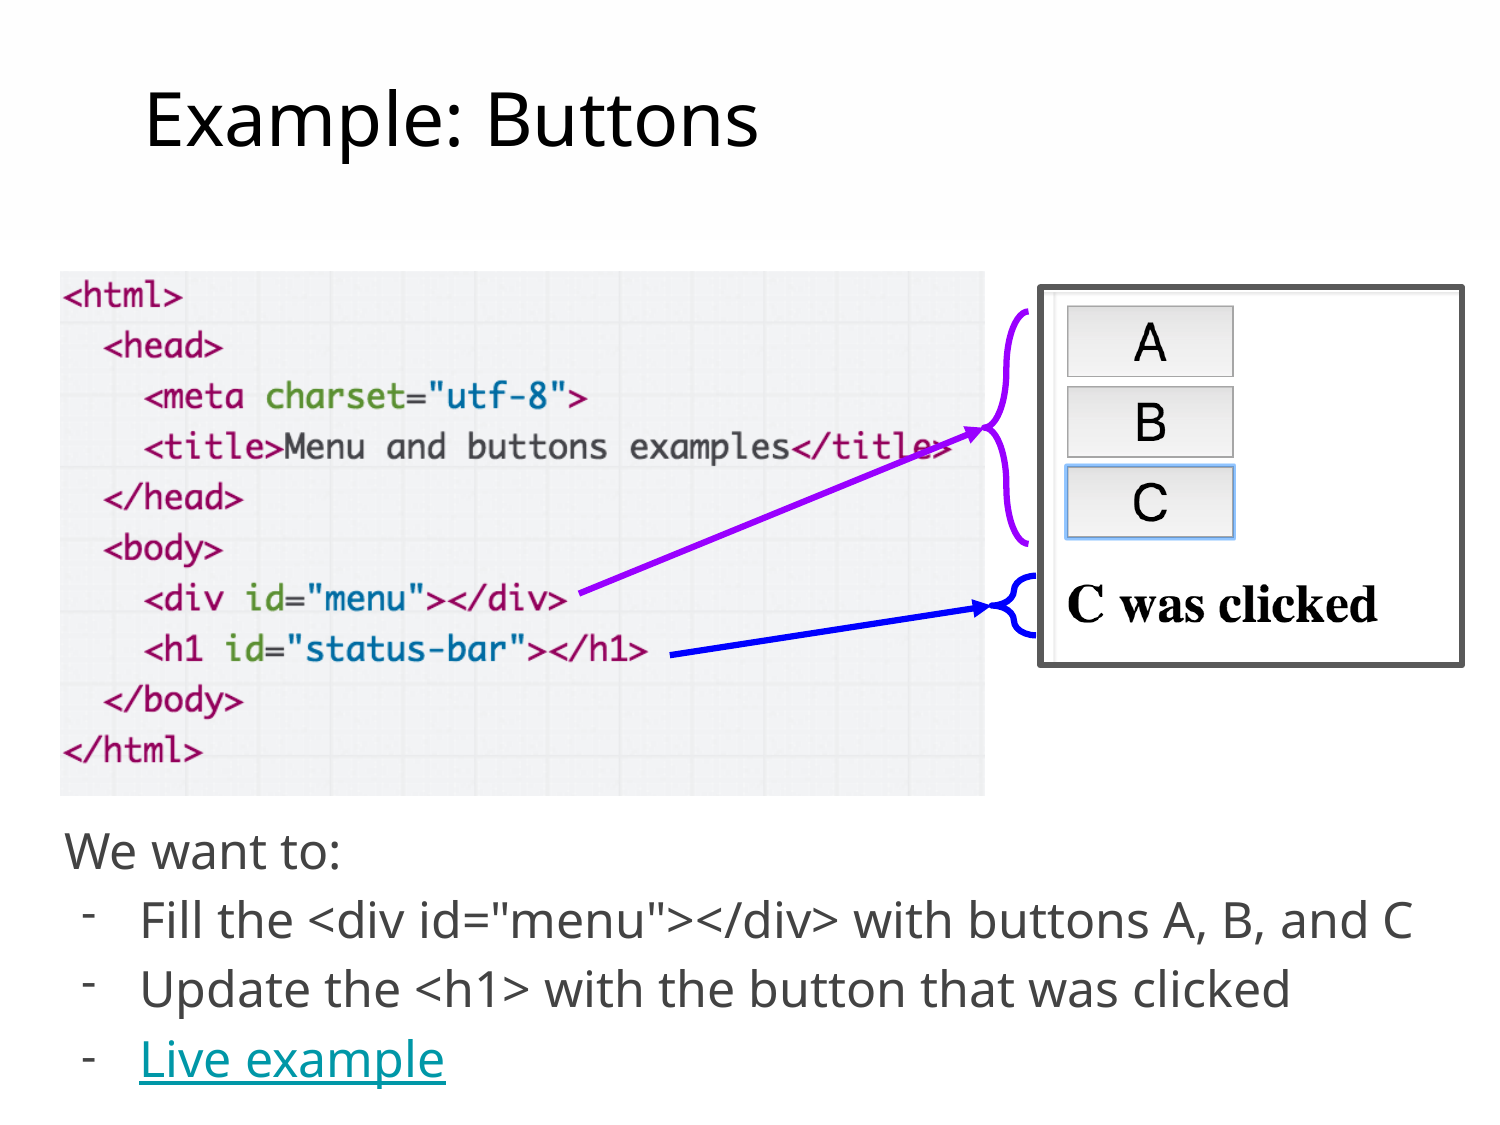

# Example: Buttons
We want to:
Fill the <div id="menu"></div> with buttons A, B, and C
Update the <h1> with the button that was clicked
Live example